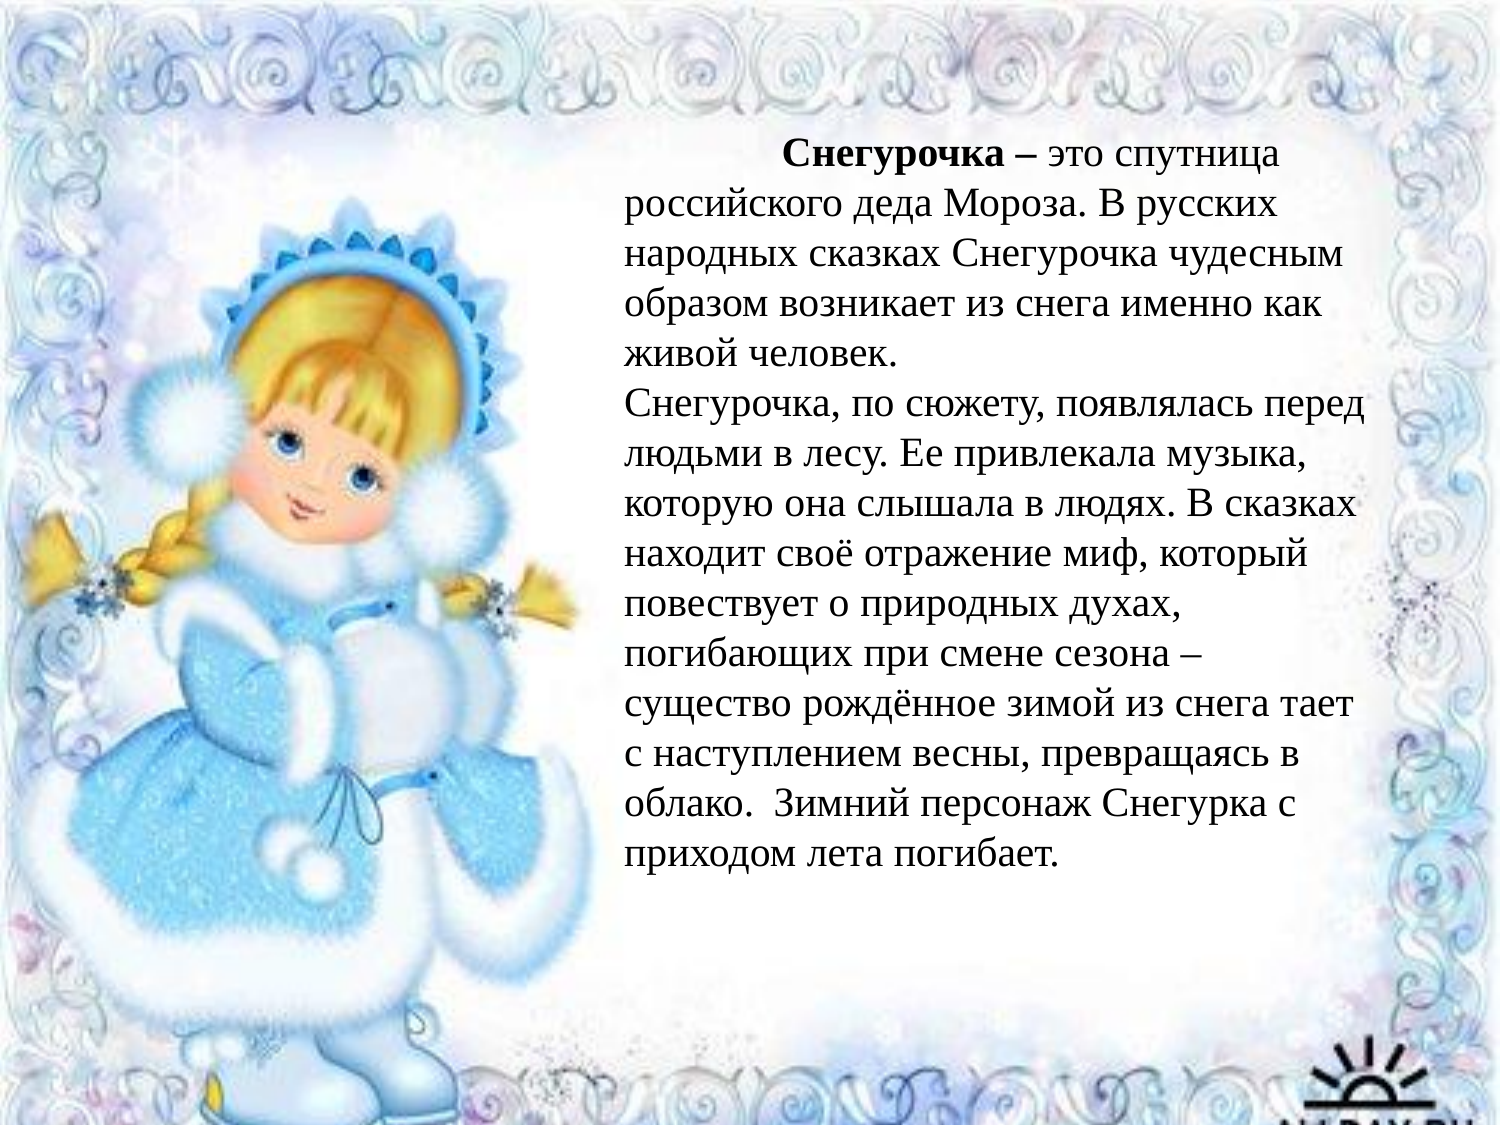

Снегурочка – это спутница российского деда Мороза. В русских народных сказках Снегурочка чудесным образом возникает из снега именно как живой человек.
Снегурочка, по сюжету, появлялась перед людьми в лесу. Ее привлекала музыка, которую она слышала в людях. В сказках находит своё отражение миф, который повествует о природных духах, погибающих при смене сезона – существо рождённое зимой из снега тает с наступлением весны, превращаясь в облако.  Зимний персонаж Снегурка с приходом лета погибает.